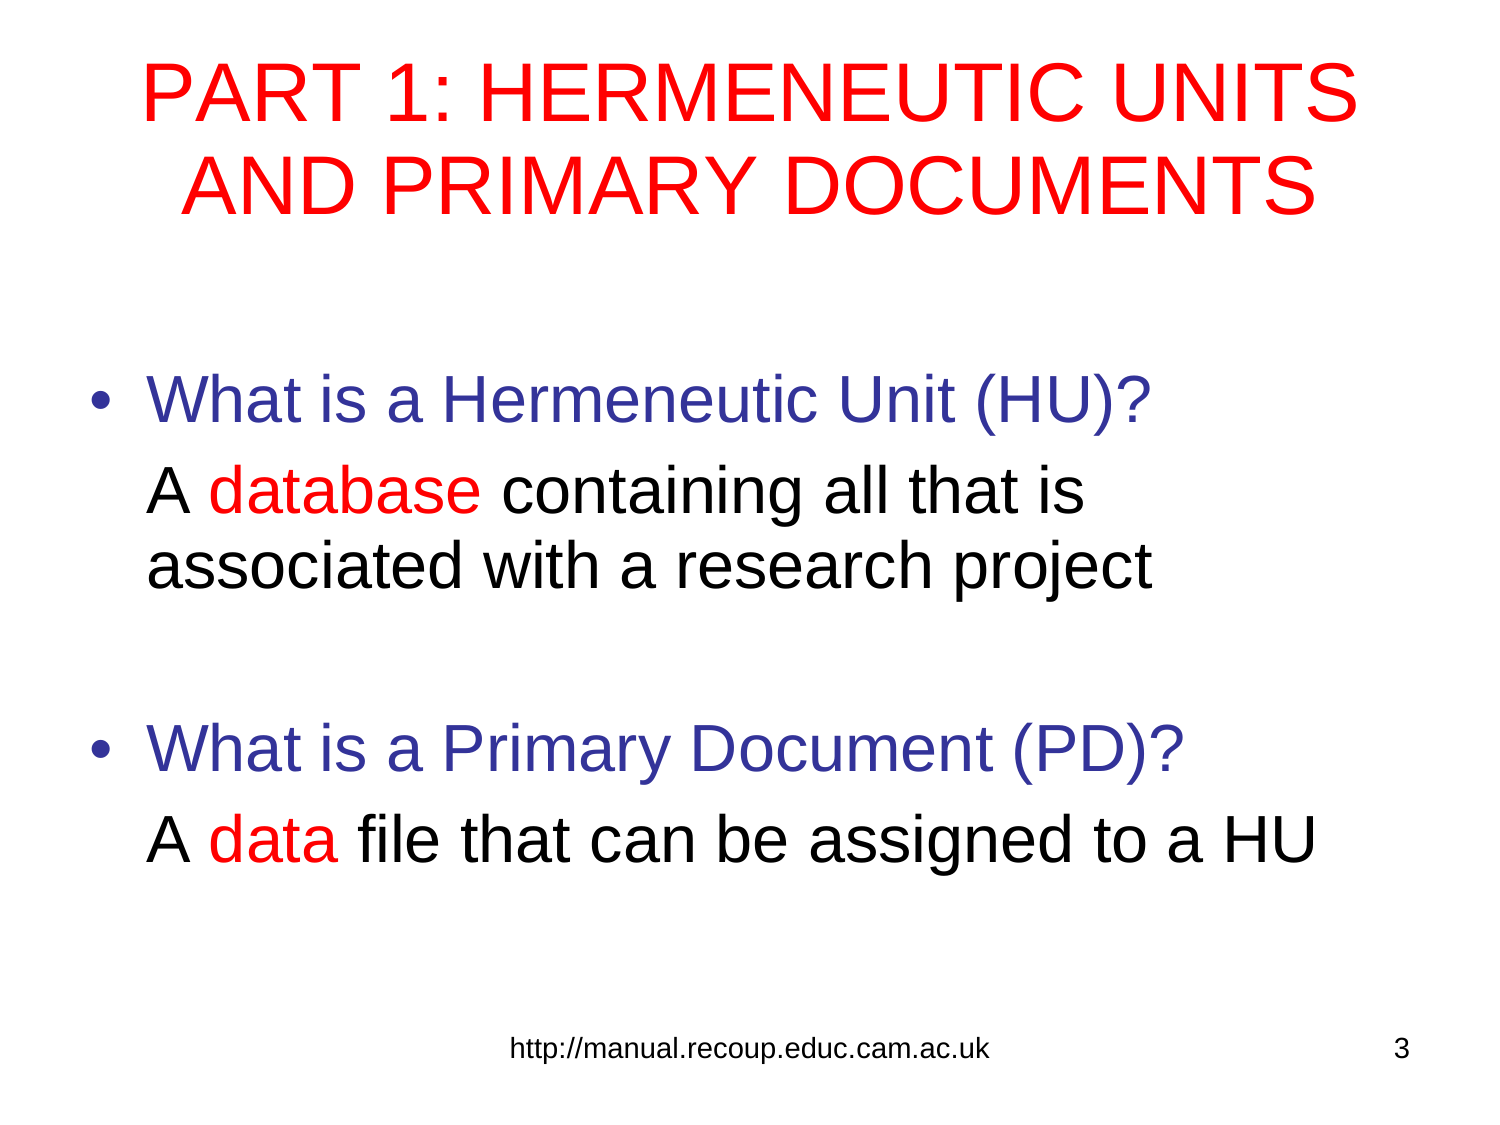

# PART 1: HERMENEUTIC UNITS AND PRIMARY DOCUMENTS
What is a Hermeneutic Unit (HU)?
	A database containing all that is associated with a research project
What is a Primary Document (PD)?
	A data file that can be assigned to a HU
http://manual.recoup.educ.cam.ac.uk
3